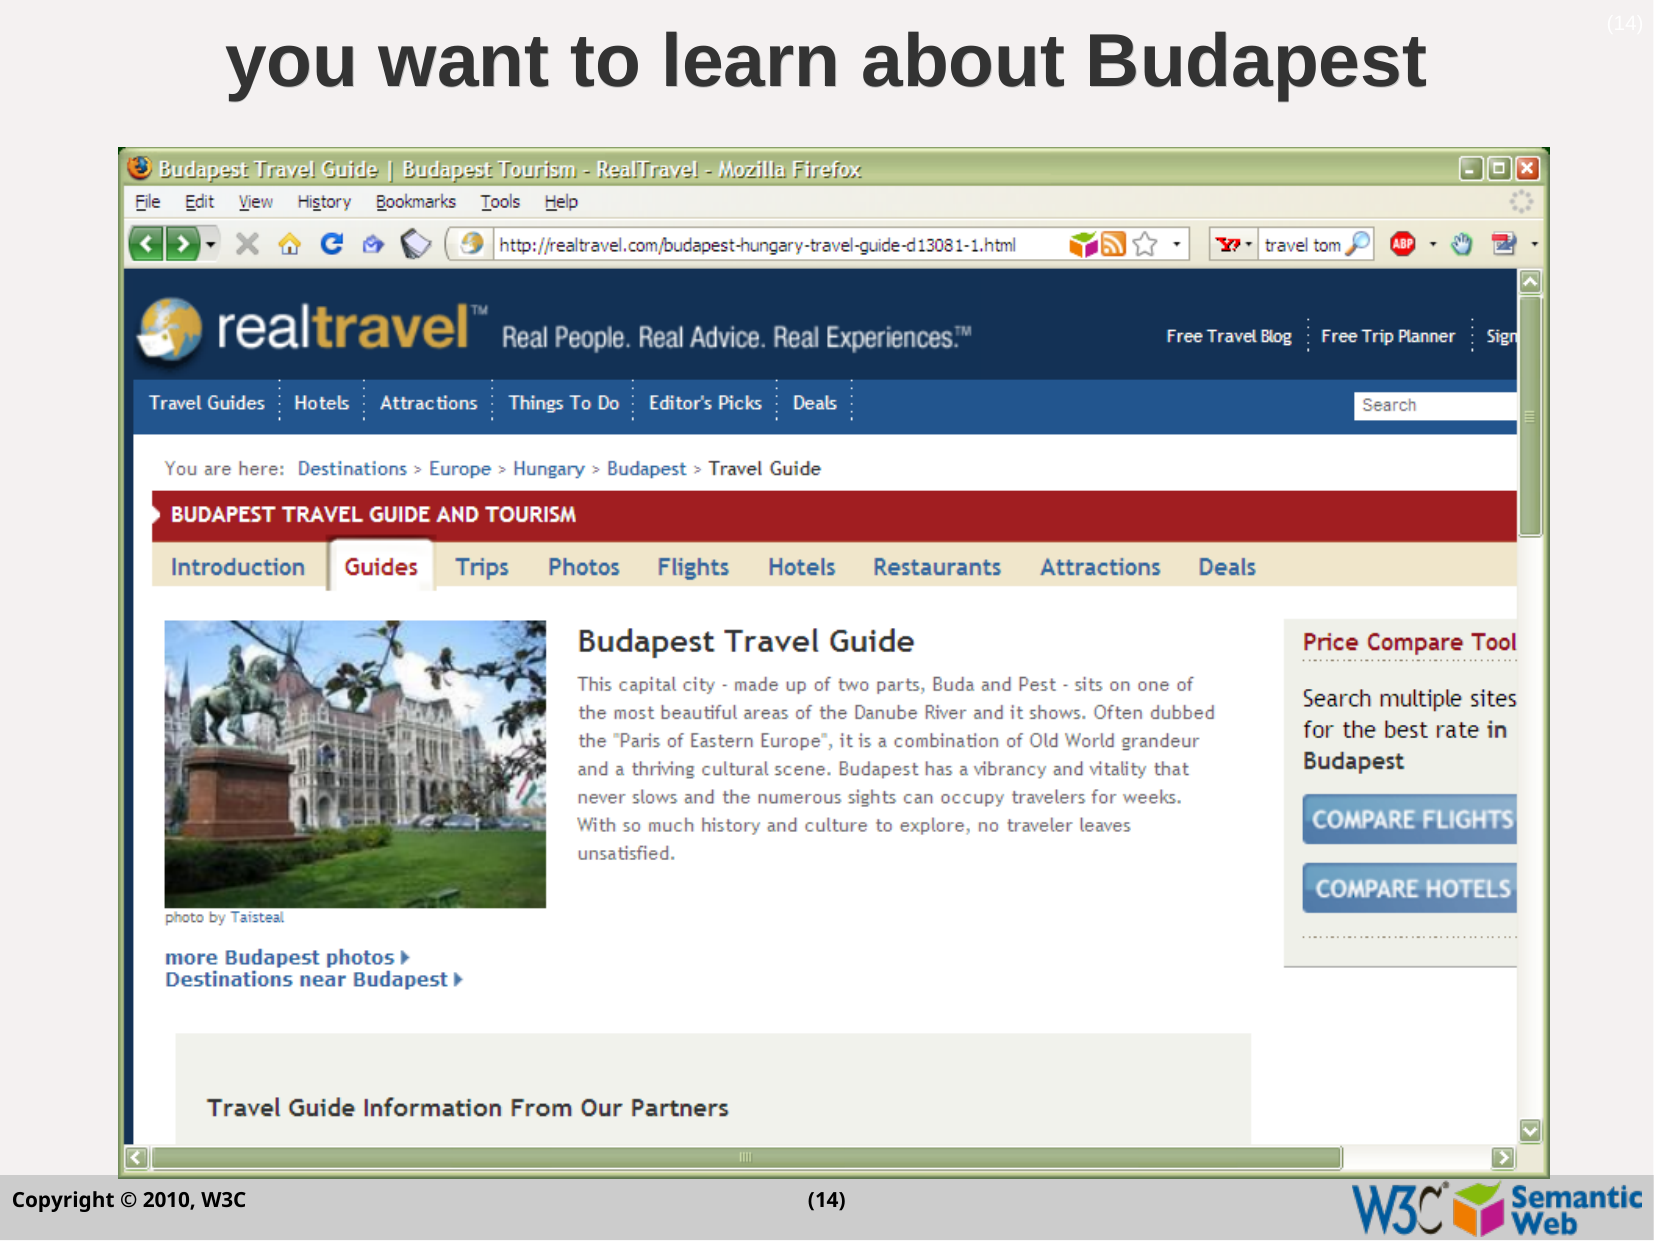

# you want to learn about Budapest